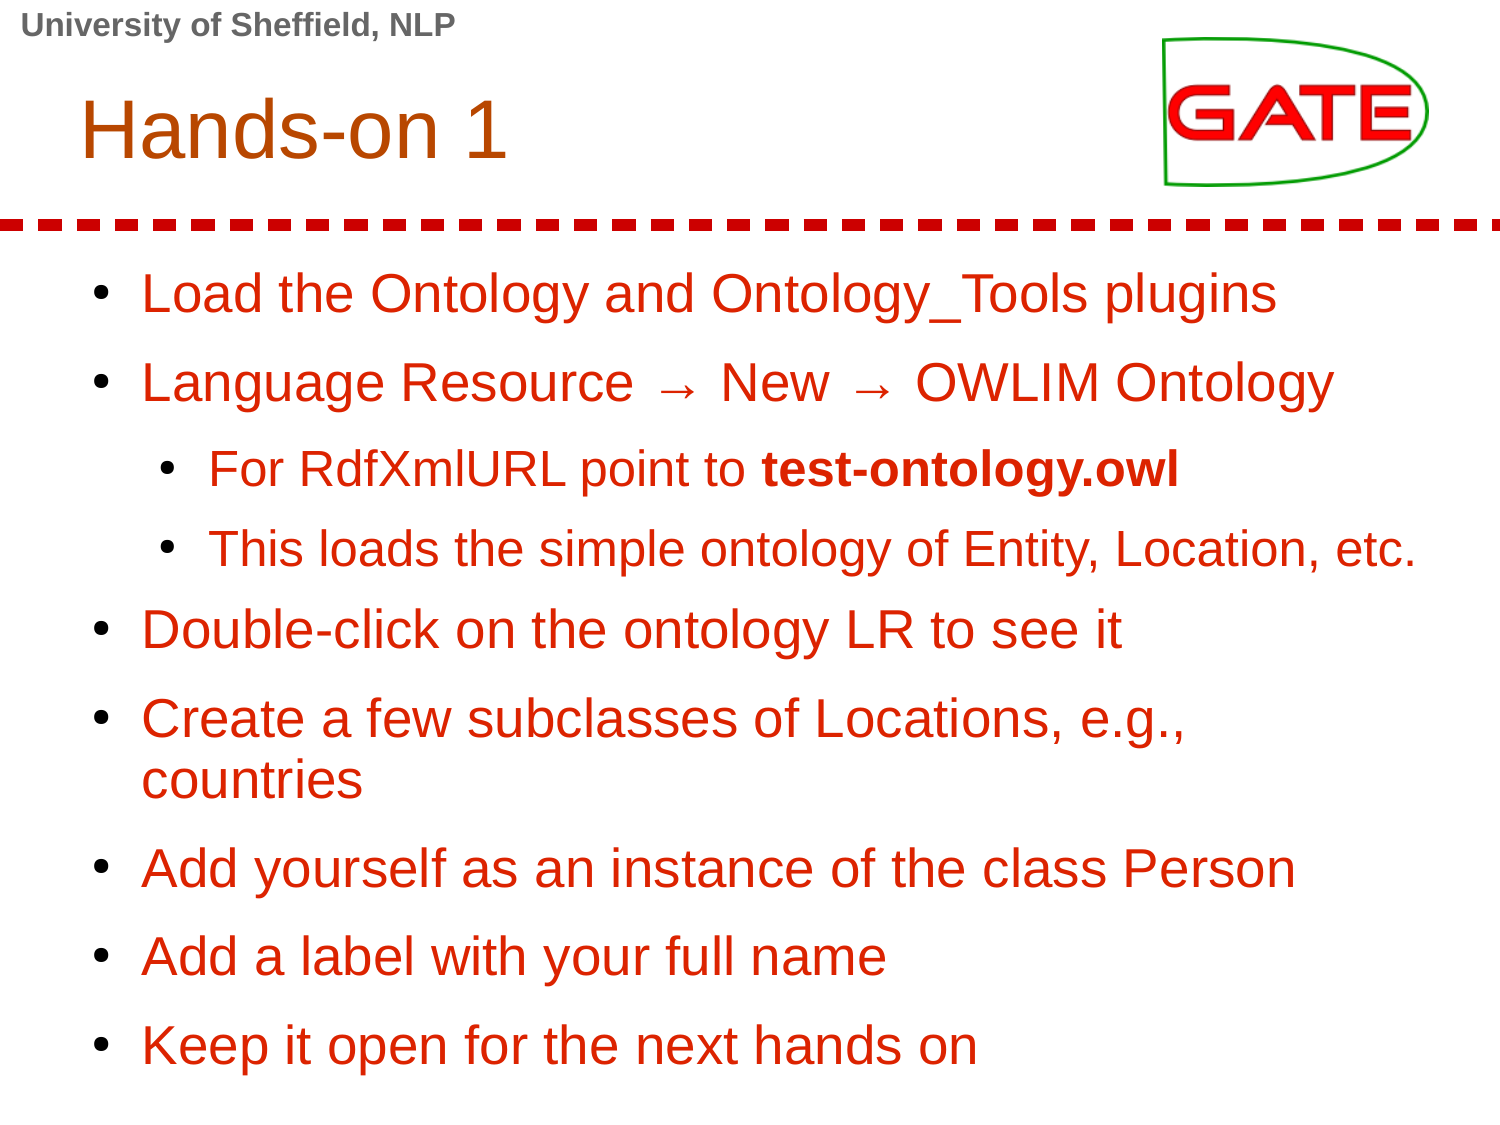

# Hands-on 1
Load the Ontology and Ontology_Tools plugins
Language Resource → New → OWLIM Ontology
For RdfXmlURL point to test-ontology.owl
This loads the simple ontology of Entity, Location, etc.
Double-click on the ontology LR to see it
Create a few subclasses of Locations, e.g., countries
Add yourself as an instance of the class Person
Add a label with your full name
Keep it open for the next hands on